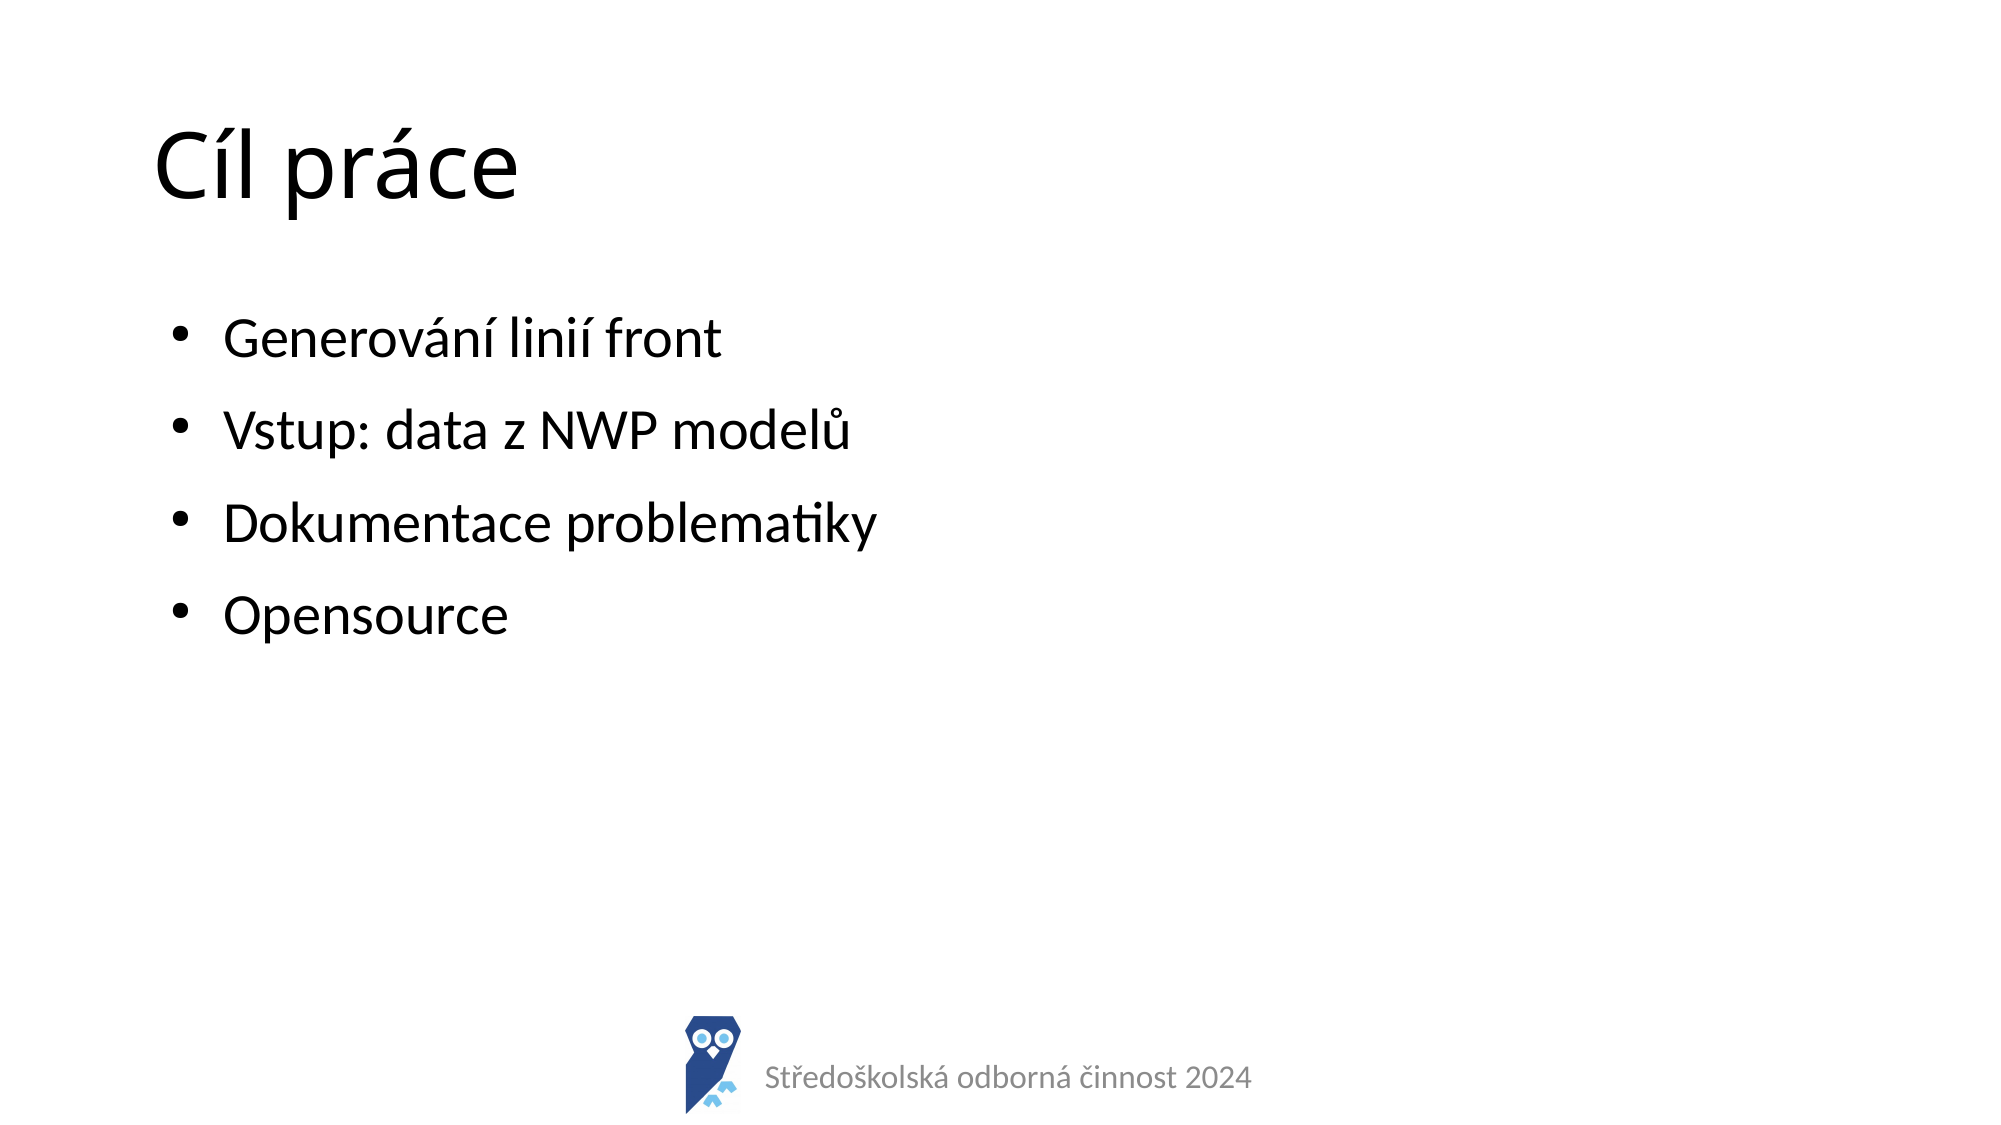

# Cíl práce
Generování linií front
Vstup: data z NWP modelů
Dokumentace problematiky
Opensource
Středoškolská odborná činnost 2024